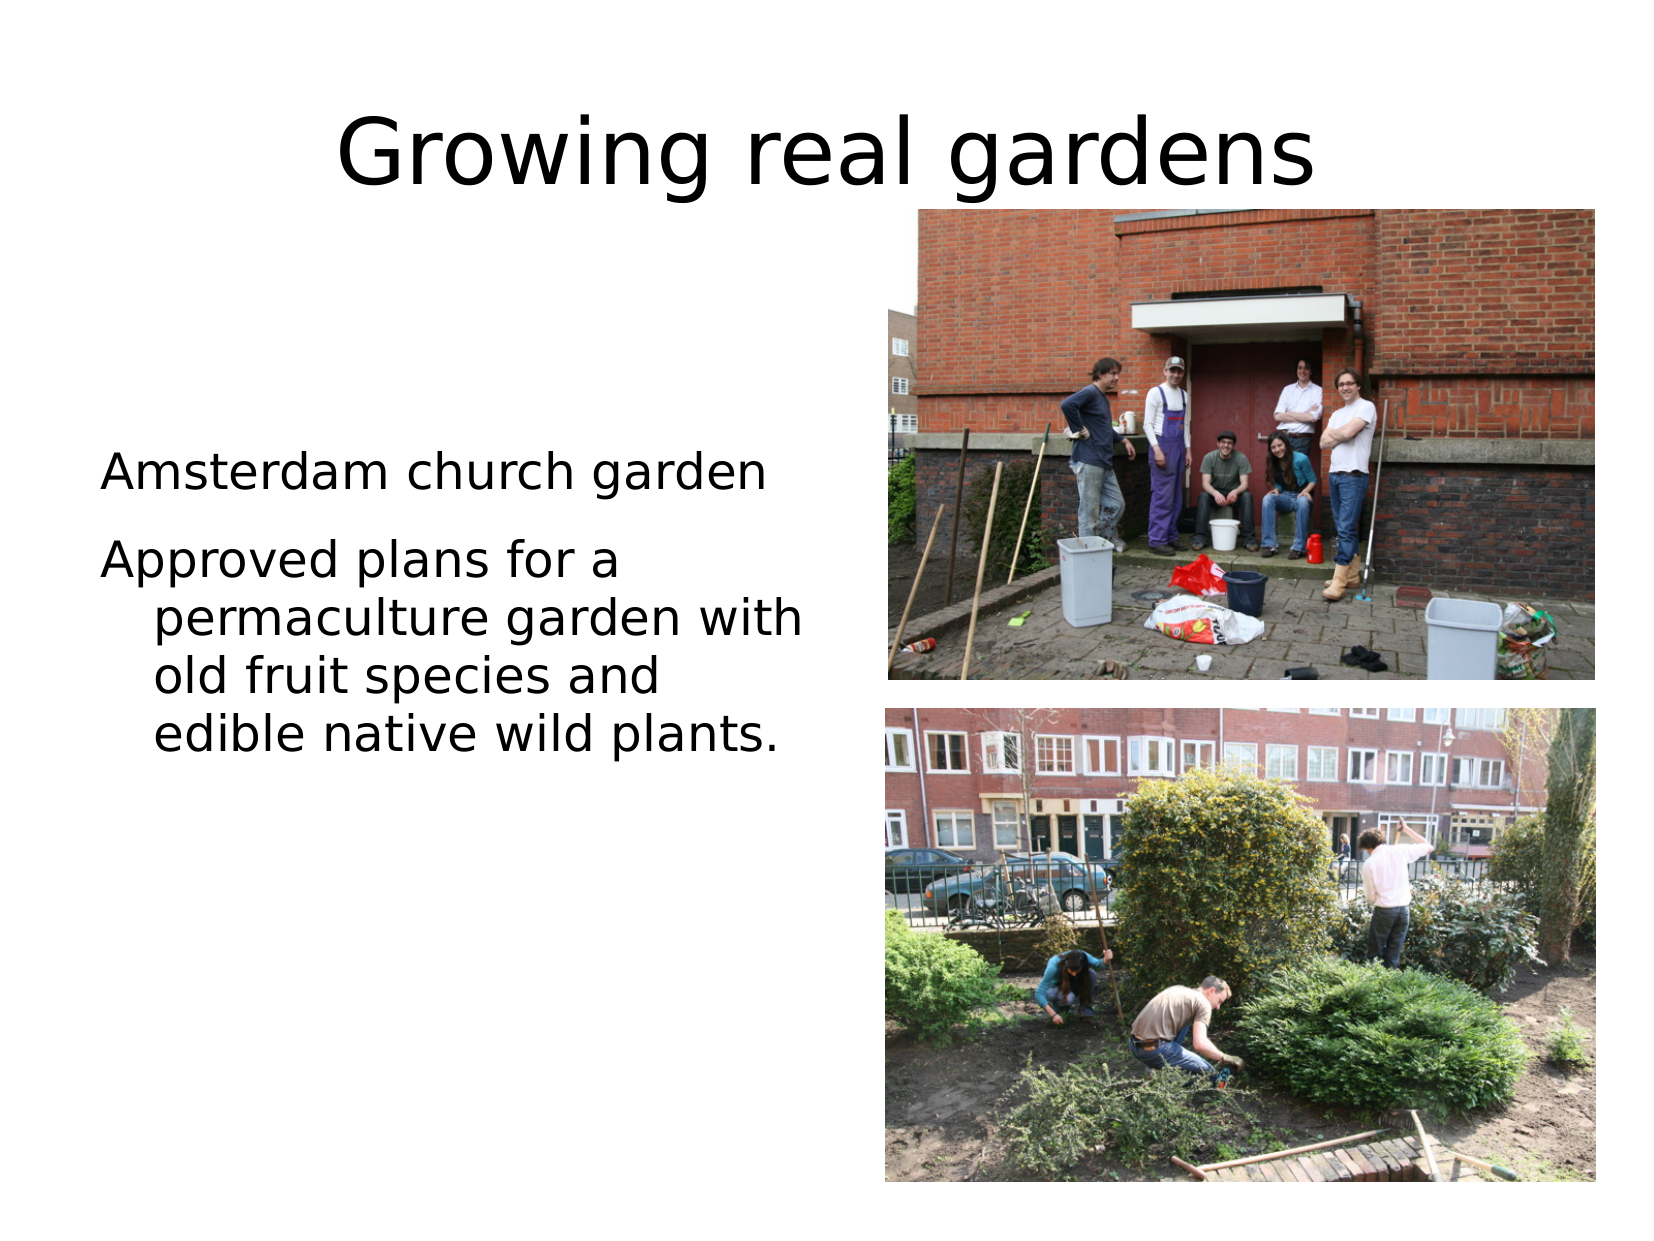

# Growing real gardens
Amsterdam church garden
Approved plans for a permaculture garden with old fruit species and edible native wild plants.